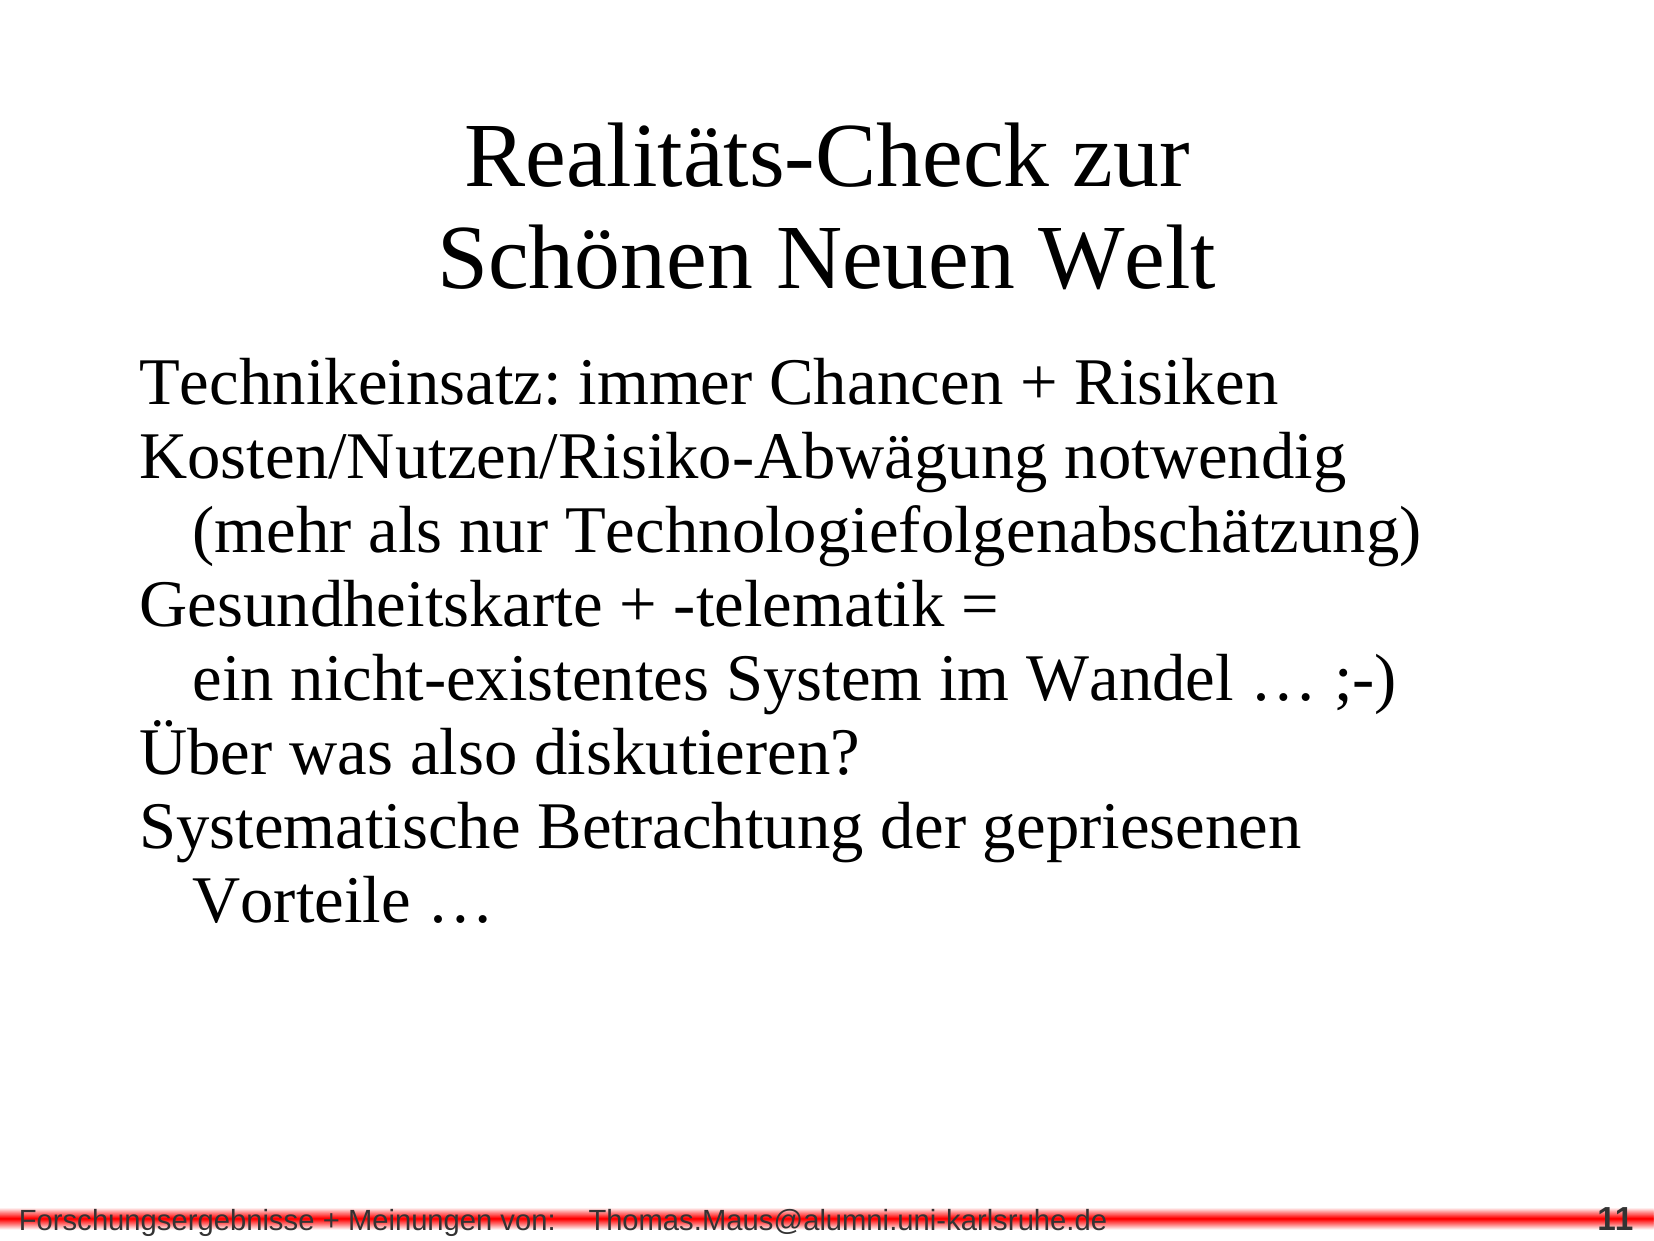

# Realitäts-Check zur Schönen Neuen Welt
Technikeinsatz: immer Chancen + Risiken
Kosten/Nutzen/Risiko-Abwägung notwendig
(mehr als nur Technologiefolgenabschätzung)
Gesundheitskarte + -telematik =
ein nicht-existentes System im Wandel … ;-)
Über was also diskutieren?
Systematische Betrachtung der gepriesenen Vorteile …